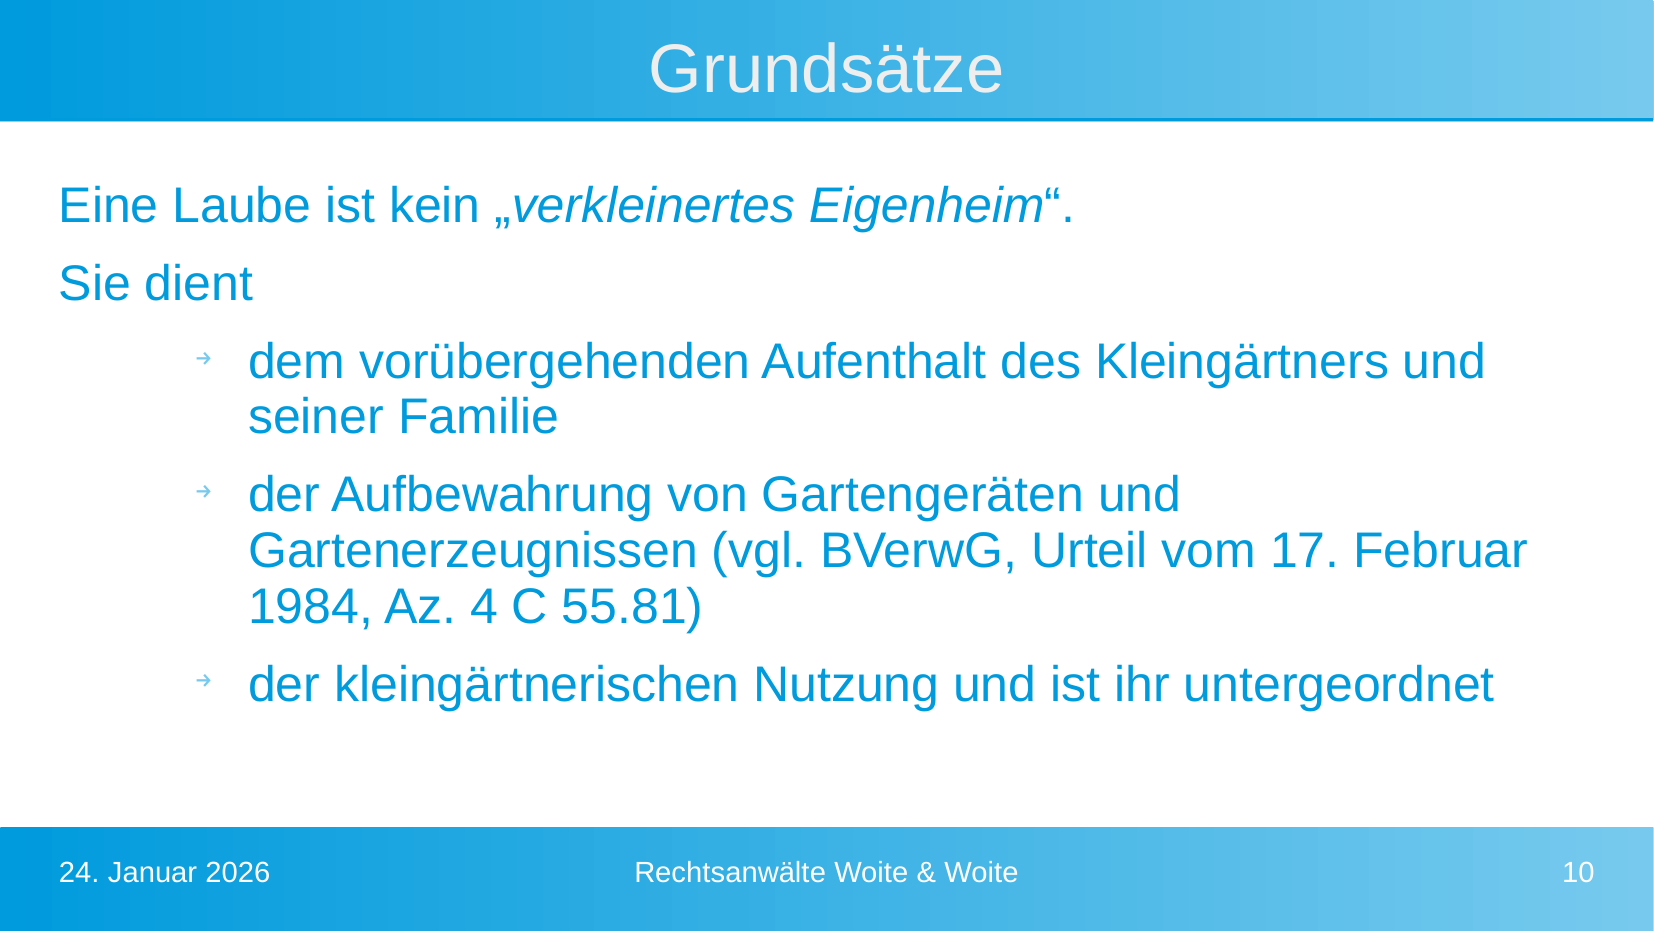

# Grundsätze
Eine Laube ist kein „verkleinertes Eigenheim“.
Sie dient
dem vorübergehenden Aufenthalt des Kleingärtners und seiner Familie
der Aufbewahrung von Gartengeräten und Gartenerzeugnissen (vgl. BVerwG, Urteil vom 17. Februar 1984, Az. 4 C 55.81)
der kleingärtnerischen Nutzung und ist ihr untergeordnet
10